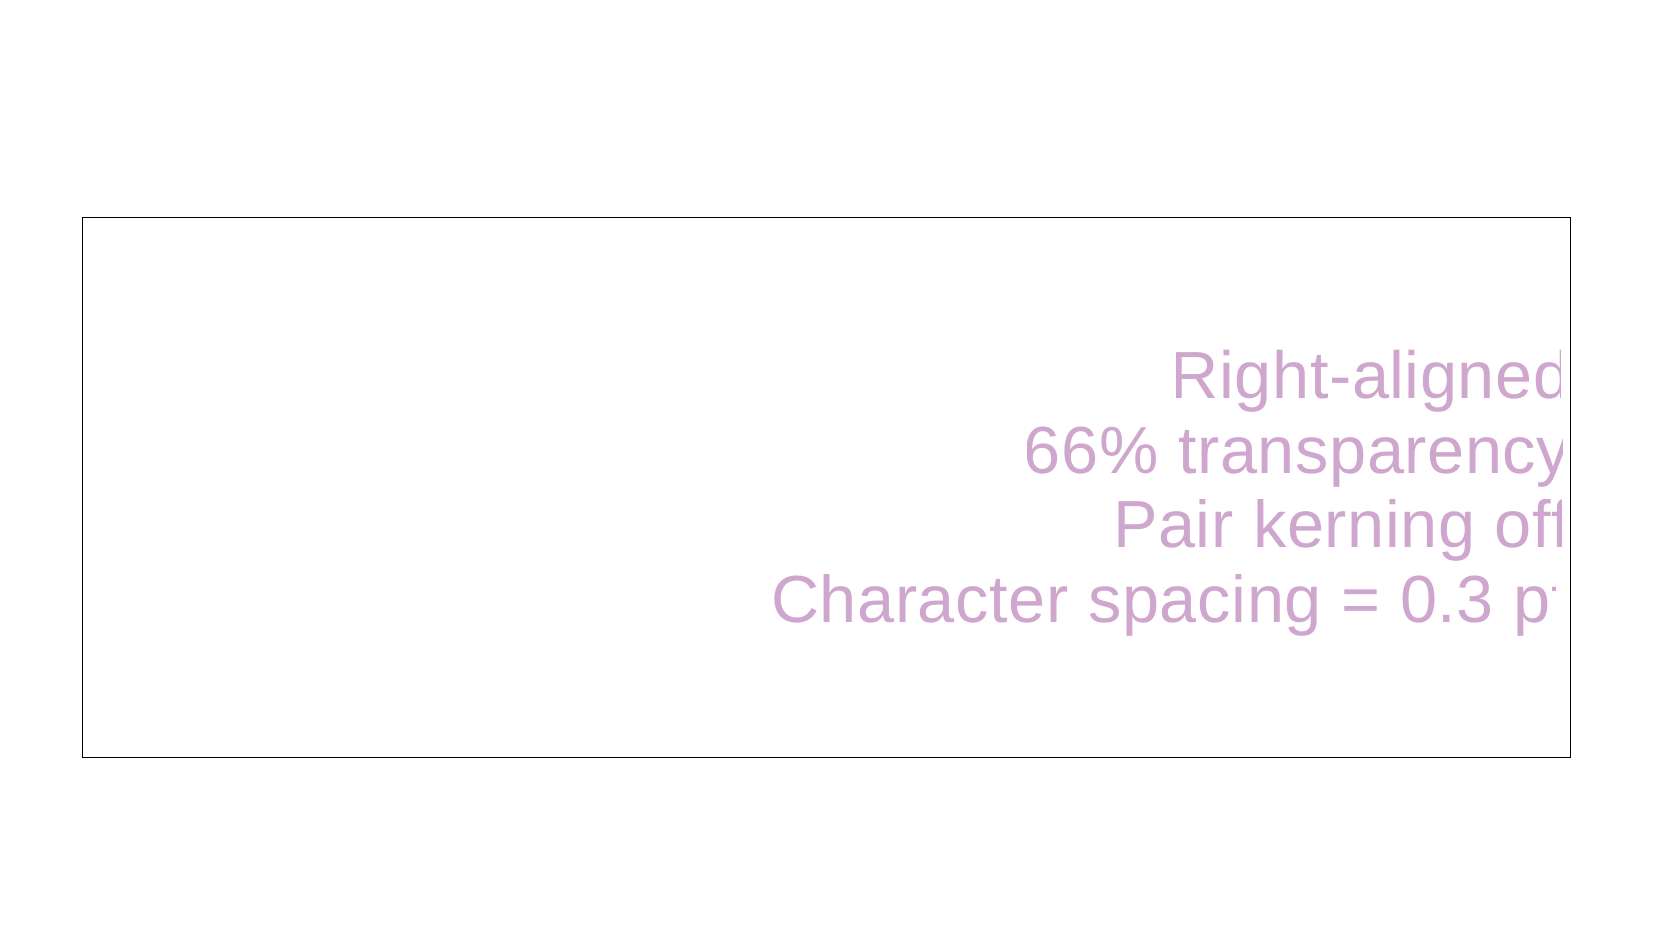

# Right-aligned
66% transparency
Pair kerning off
Character spacing = 0.3 pt